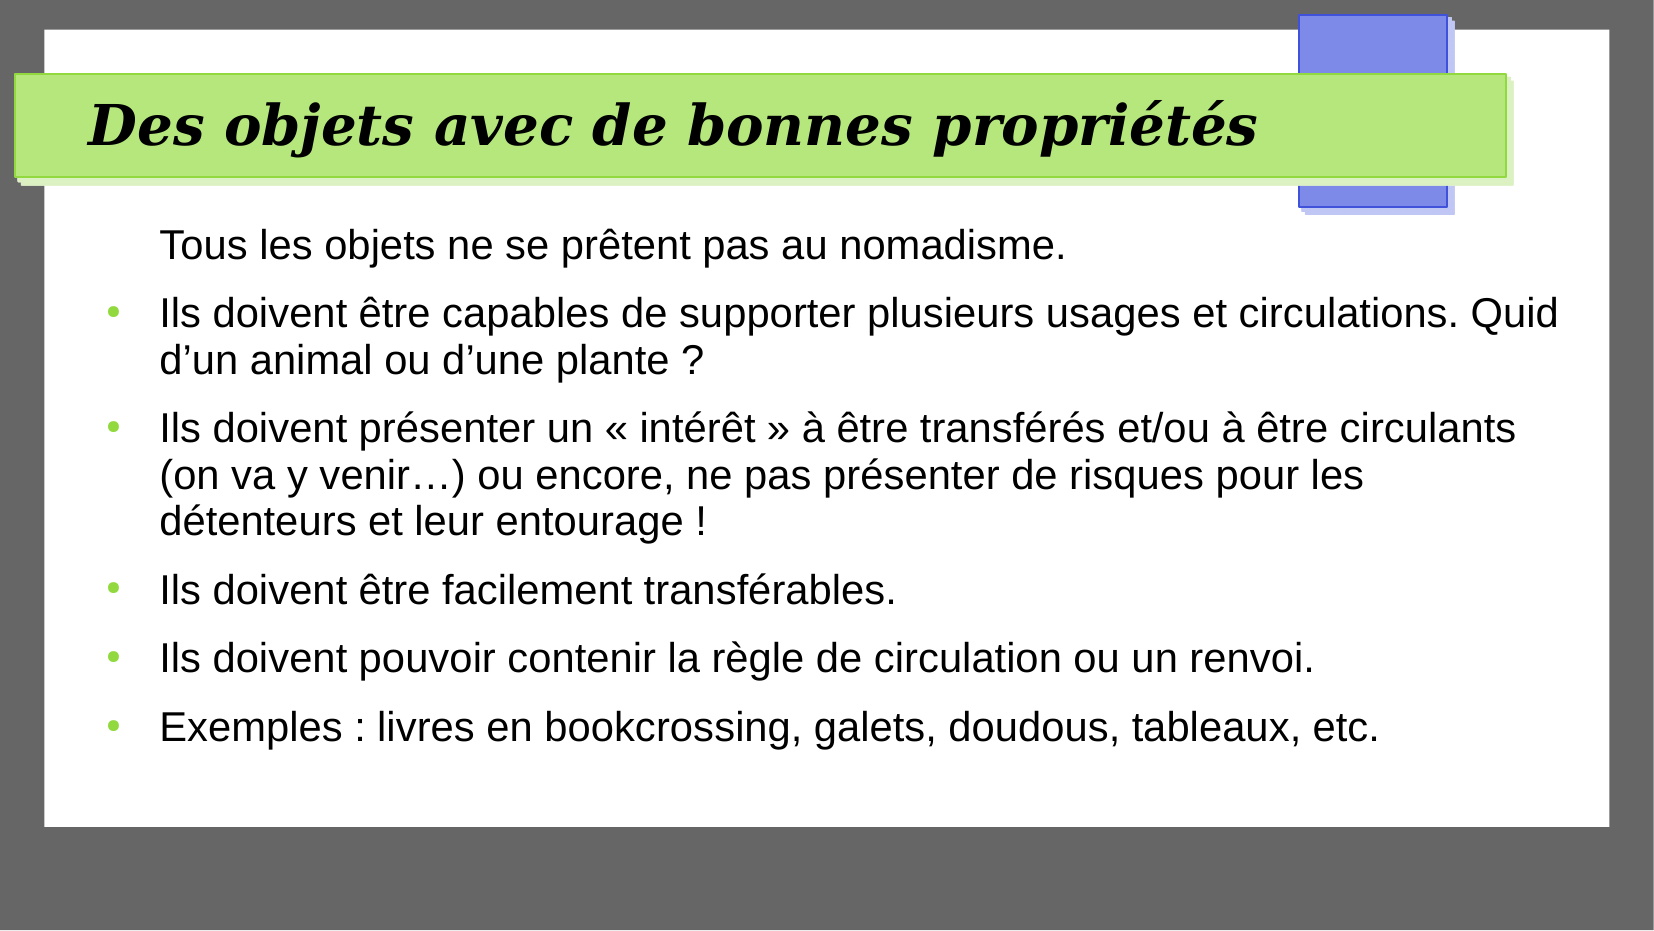

# Des objets avec de bonnes propriétés
Tous les objets ne se prêtent pas au nomadisme.
Ils doivent être capables de supporter plusieurs usages et circulations. Quid d’un animal ou d’une plante ?
Ils doivent présenter un « intérêt » à être transférés et/ou à être circulants (on va y venir…) ou encore, ne pas présenter de risques pour les détenteurs et leur entourage !
Ils doivent être facilement transférables.
Ils doivent pouvoir contenir la règle de circulation ou un renvoi.
Exemples : livres en bookcrossing, galets, doudous, tableaux, etc.